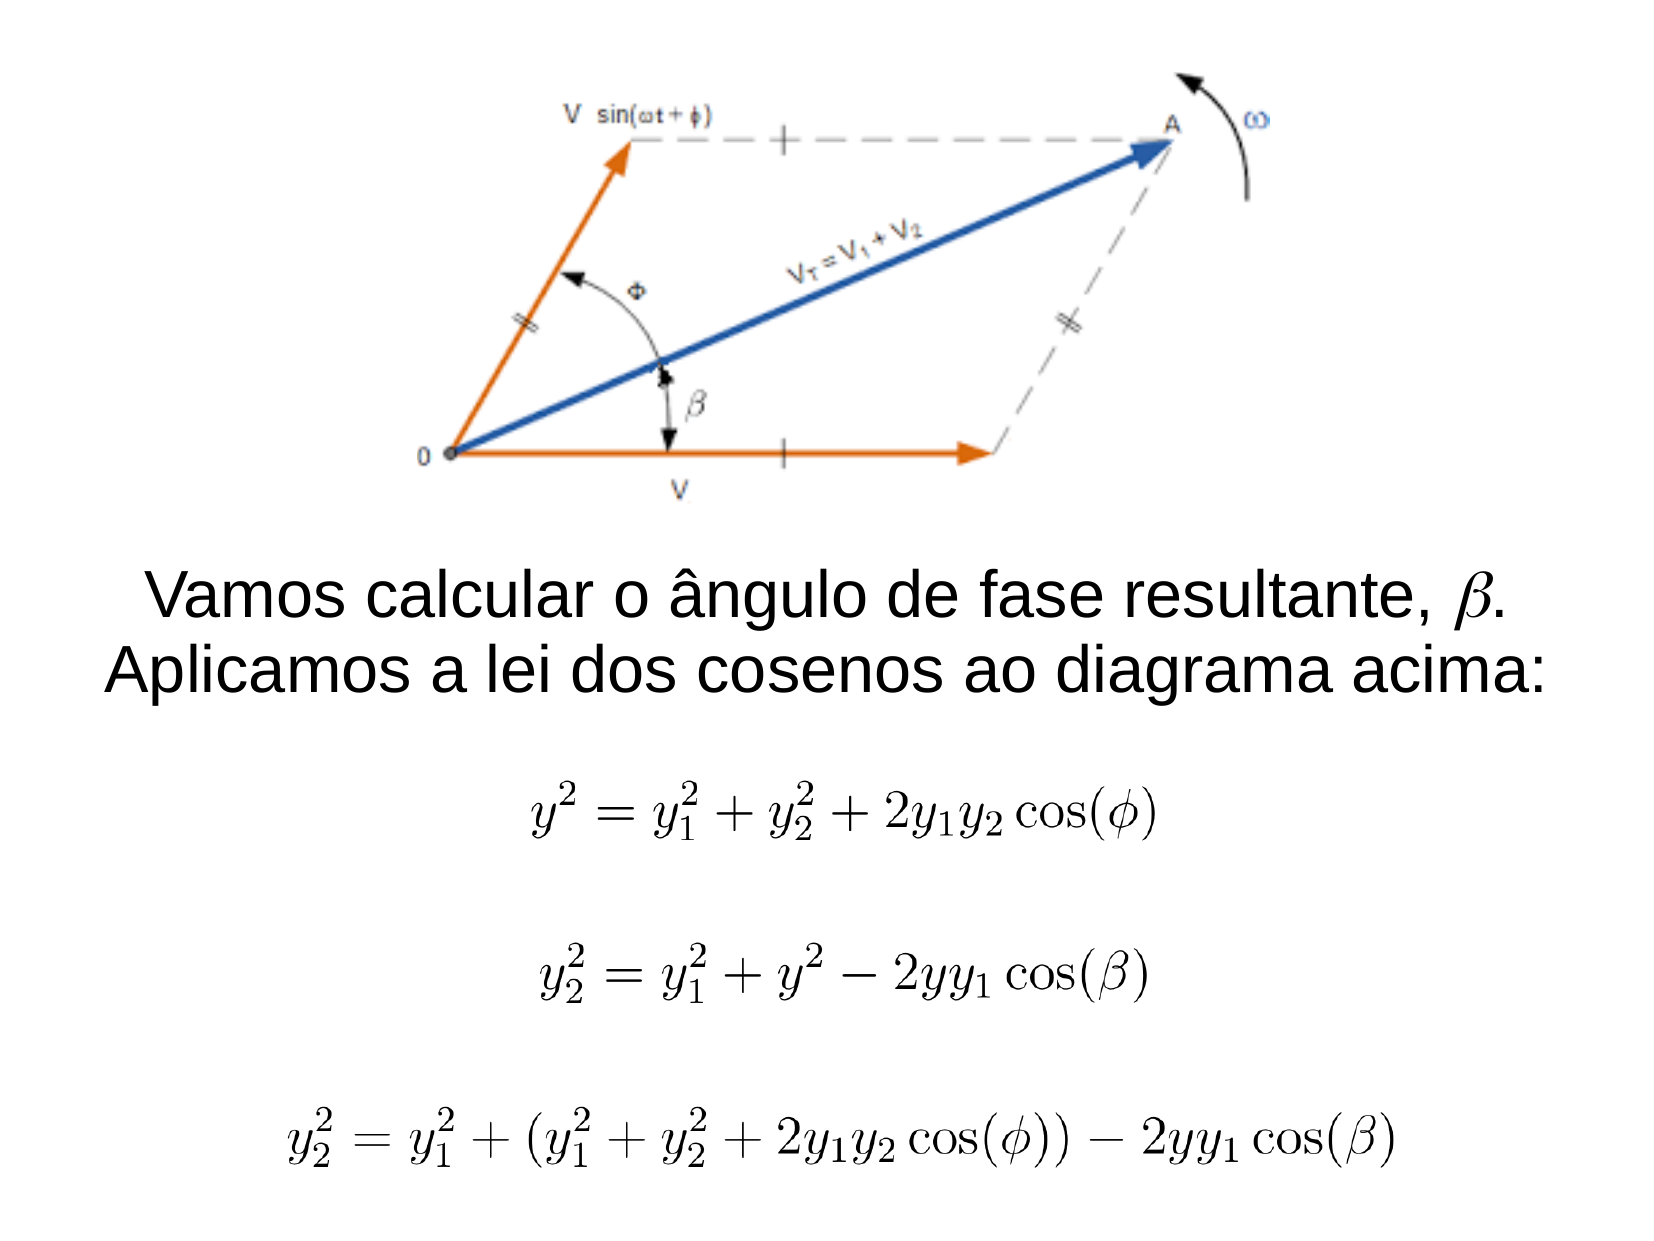

# Vamos calcular o ângulo de fase resultante, b.
Aplicamos a lei dos cosenos ao diagrama acima: